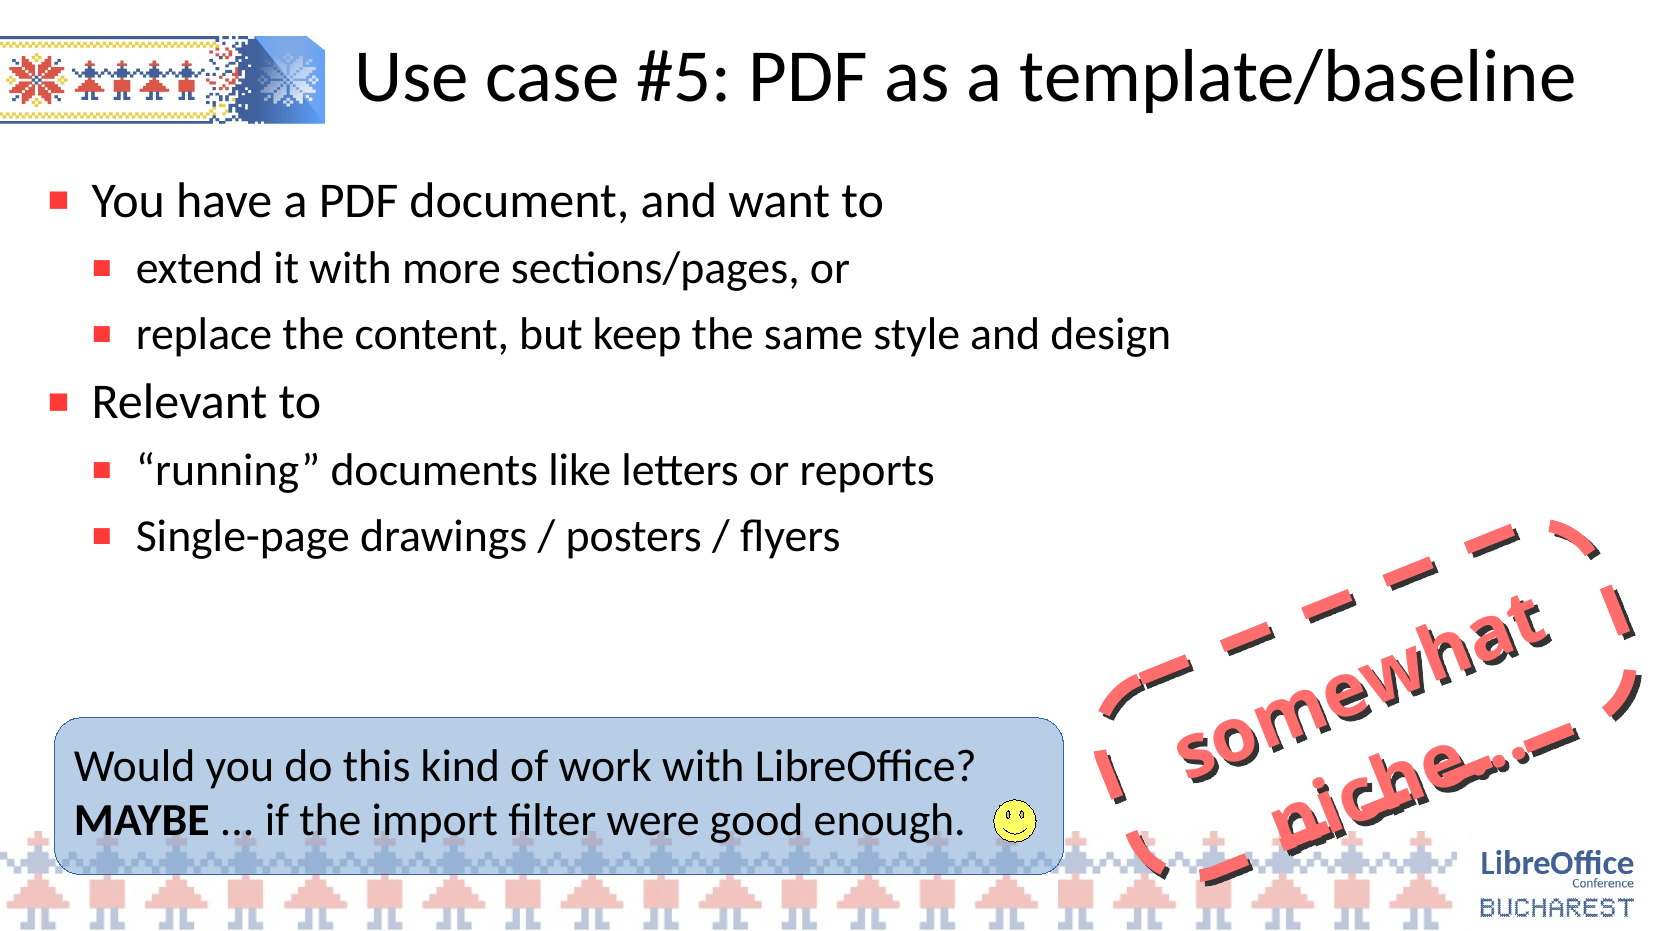

# Use case #5: PDF as a template/baseline
You have a PDF document, and want to
extend it with more sections/pages, or
replace the content, but keep the same style and design
Relevant to
“running” documents like letters or reports
Single-page drawings / posters / flyers
somewhat
niche…
Would you do this kind of work with LibreOffice?
MAYBE ... if the import filter were good enough.